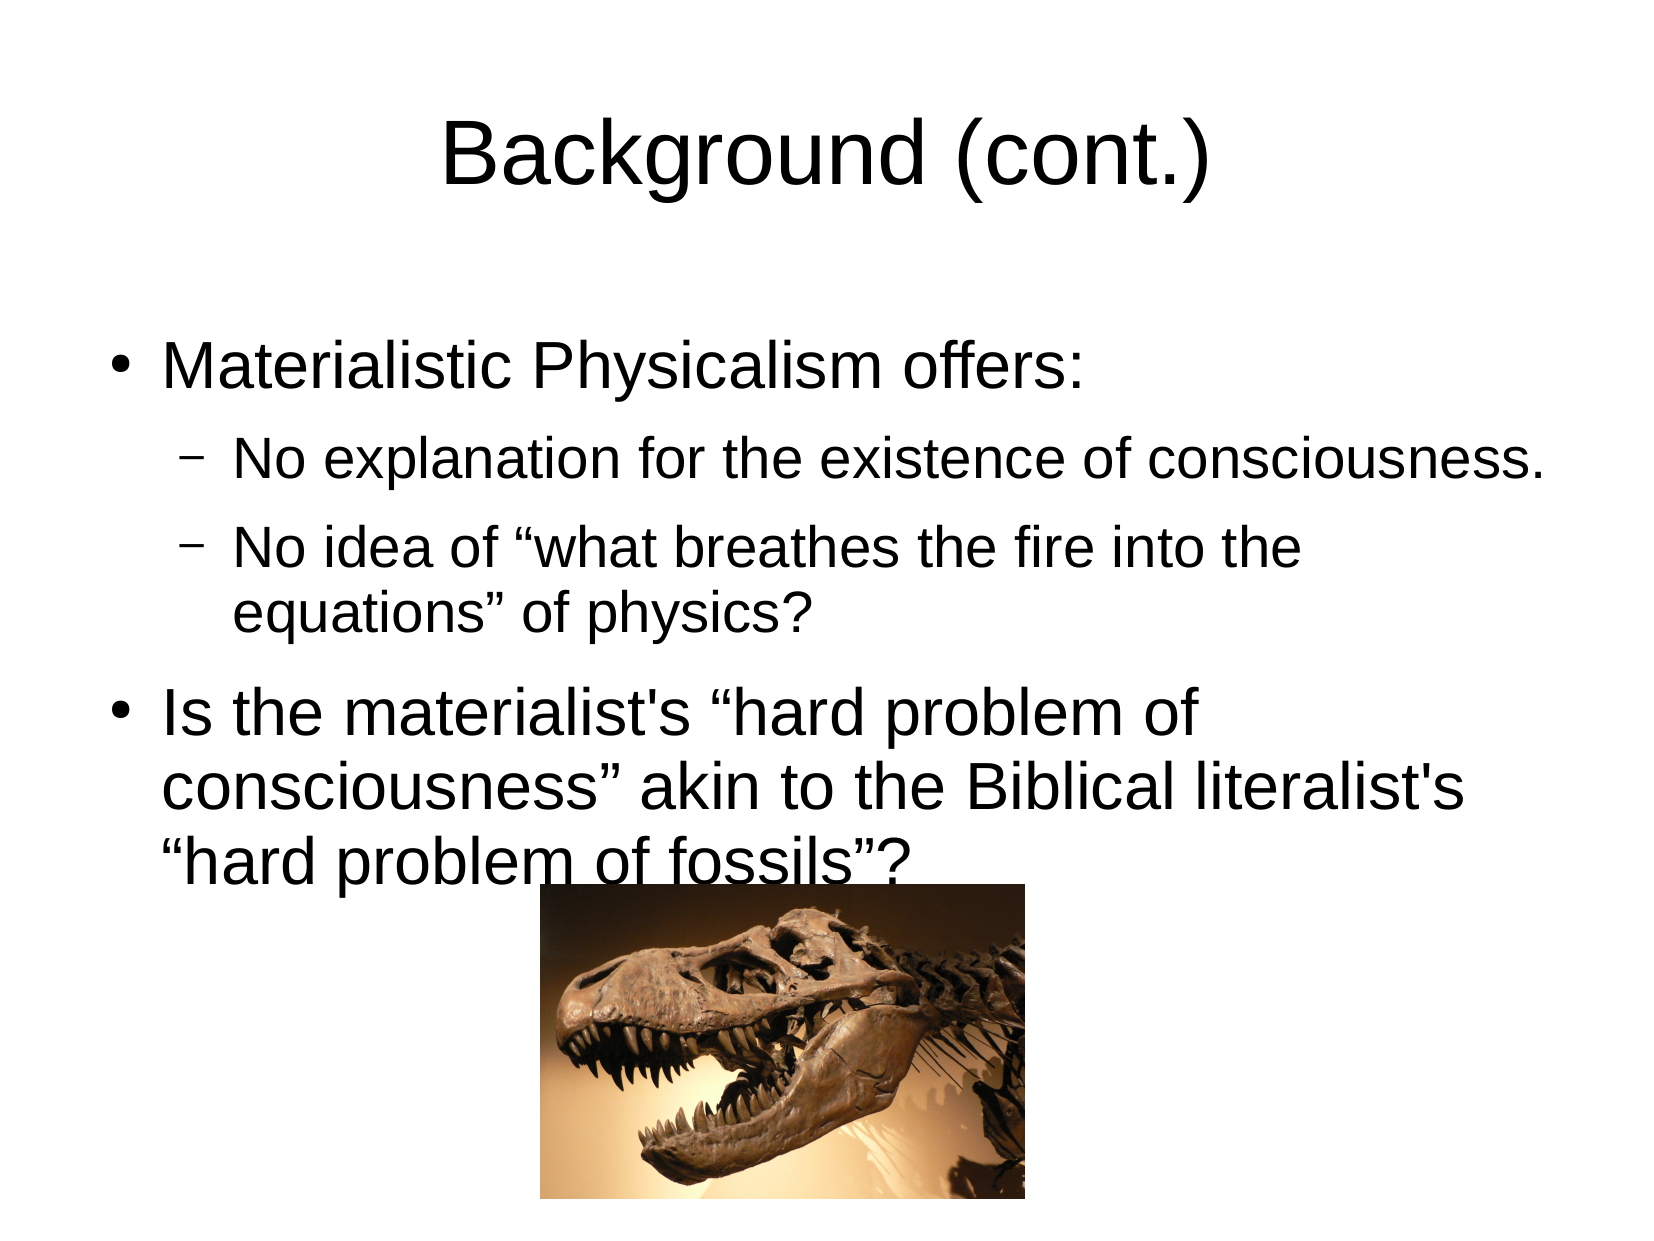

# Background (cont.)
Materialistic Physicalism offers:
No explanation for the existence of consciousness.
No idea of “what breathes the fire into the equations” of physics?
Is the materialist's “hard problem of consciousness” akin to the Biblical literalist's “hard problem of fossils”?